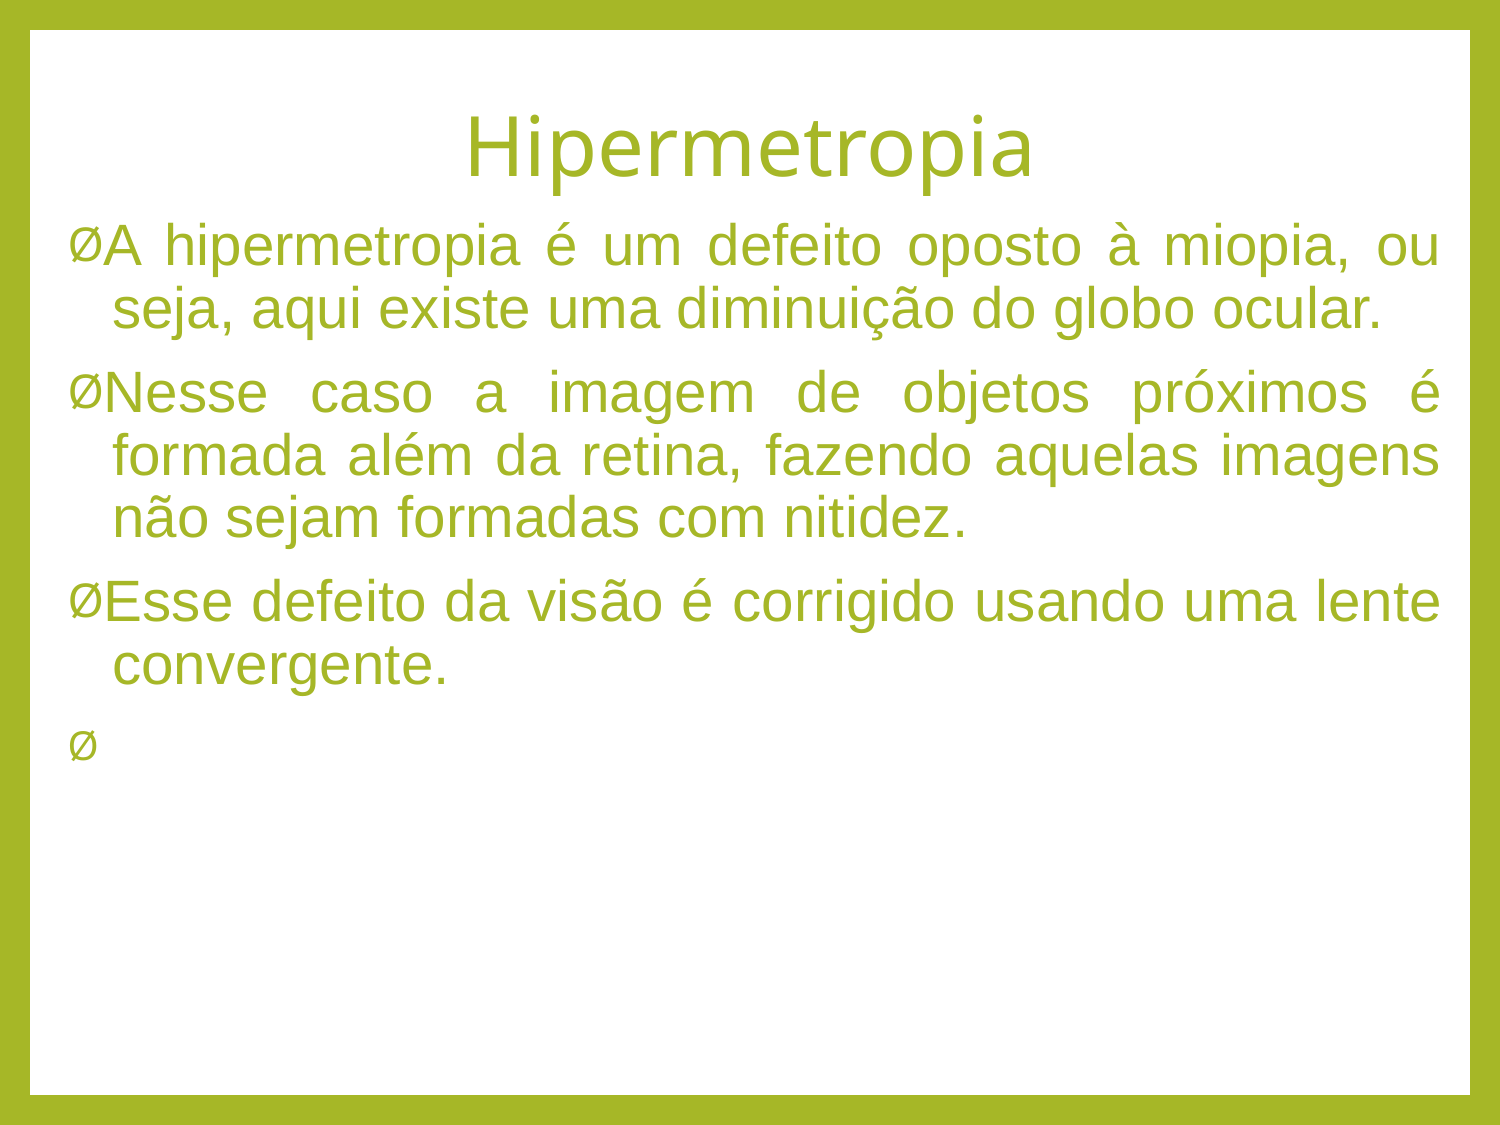

# Hipermetropia
A hipermetropia é um defeito oposto à miopia, ou seja, aqui existe uma diminuição do globo ocular.
Nesse caso a imagem de objetos próximos é formada além da retina, fazendo aquelas imagens não sejam formadas com nitidez.
Esse defeito da visão é corrigido usando uma lente convergente.